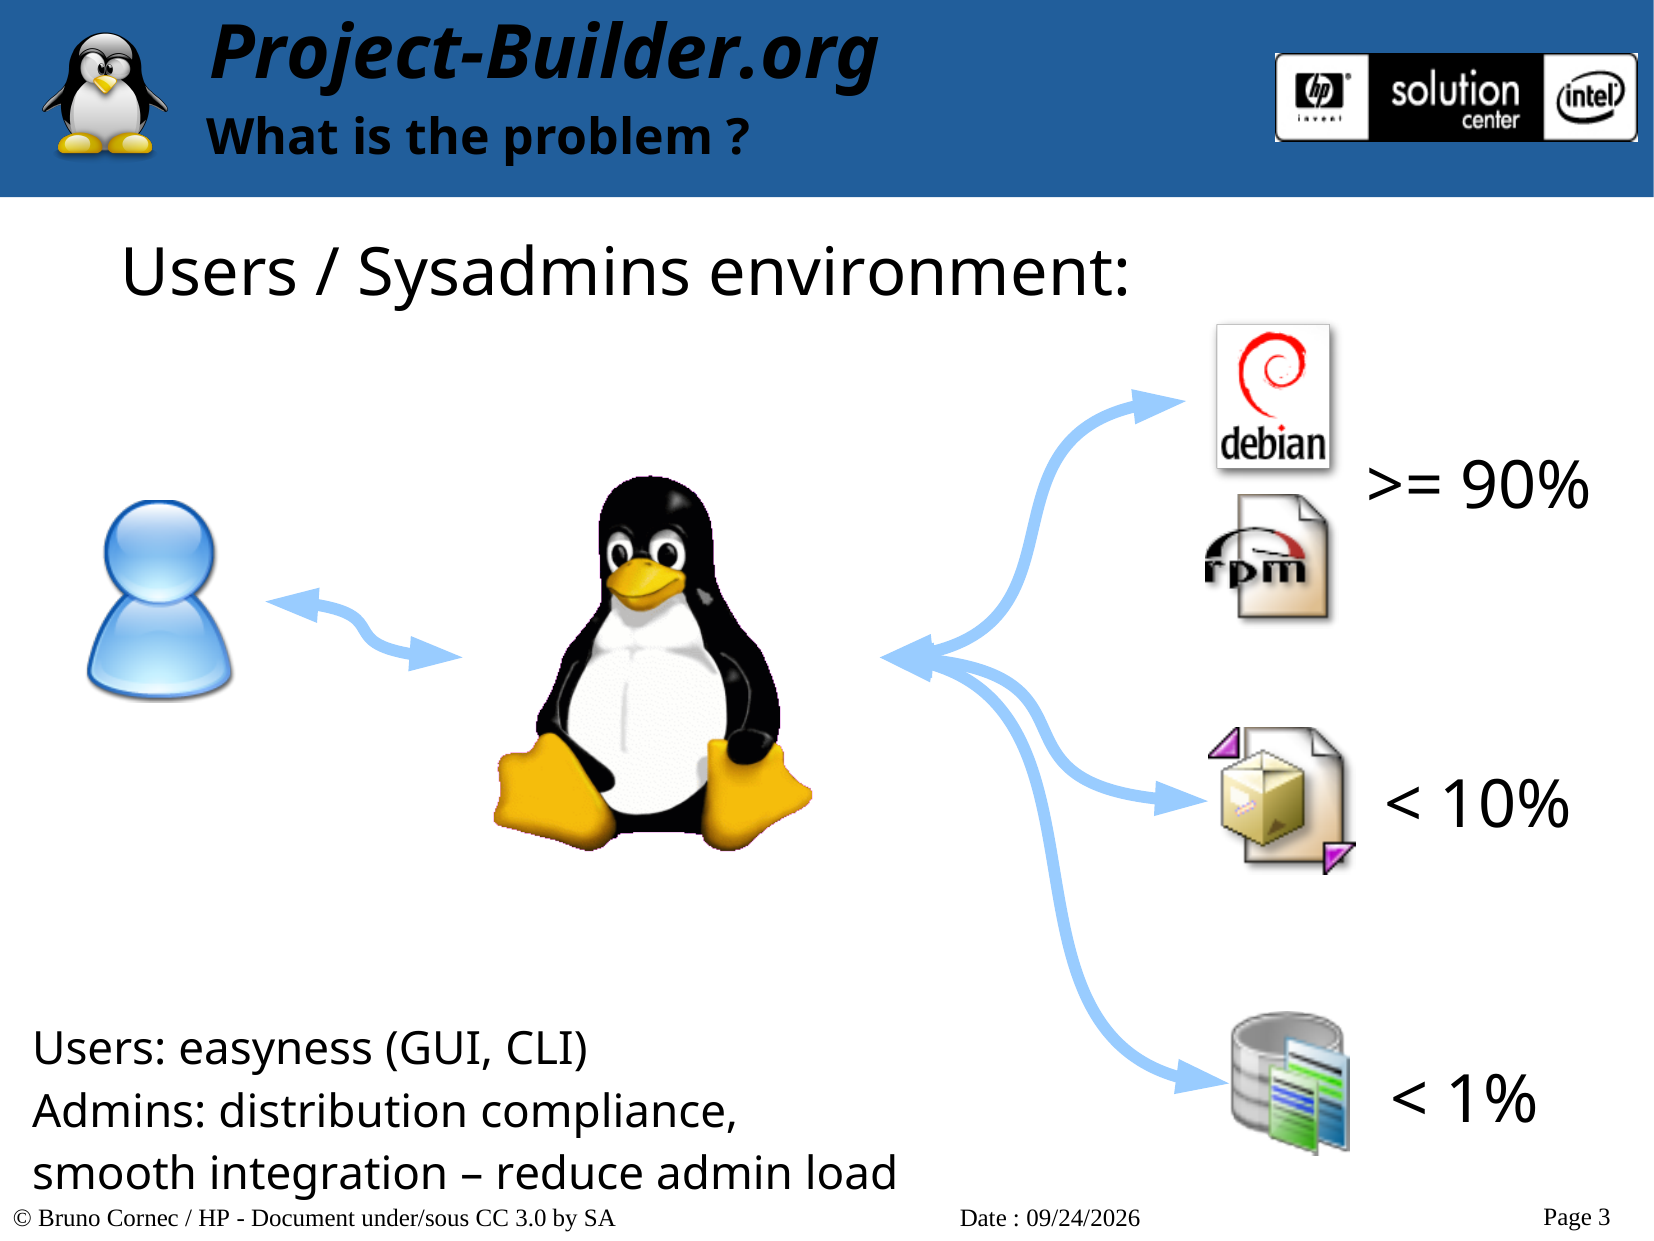

# What is the problem ?
Users / Sysadmins environment:
>= 90%
< 10%
Users: easyness (GUI, CLI)
Admins: distribution compliance,
smooth integration – reduce admin load
< 1%